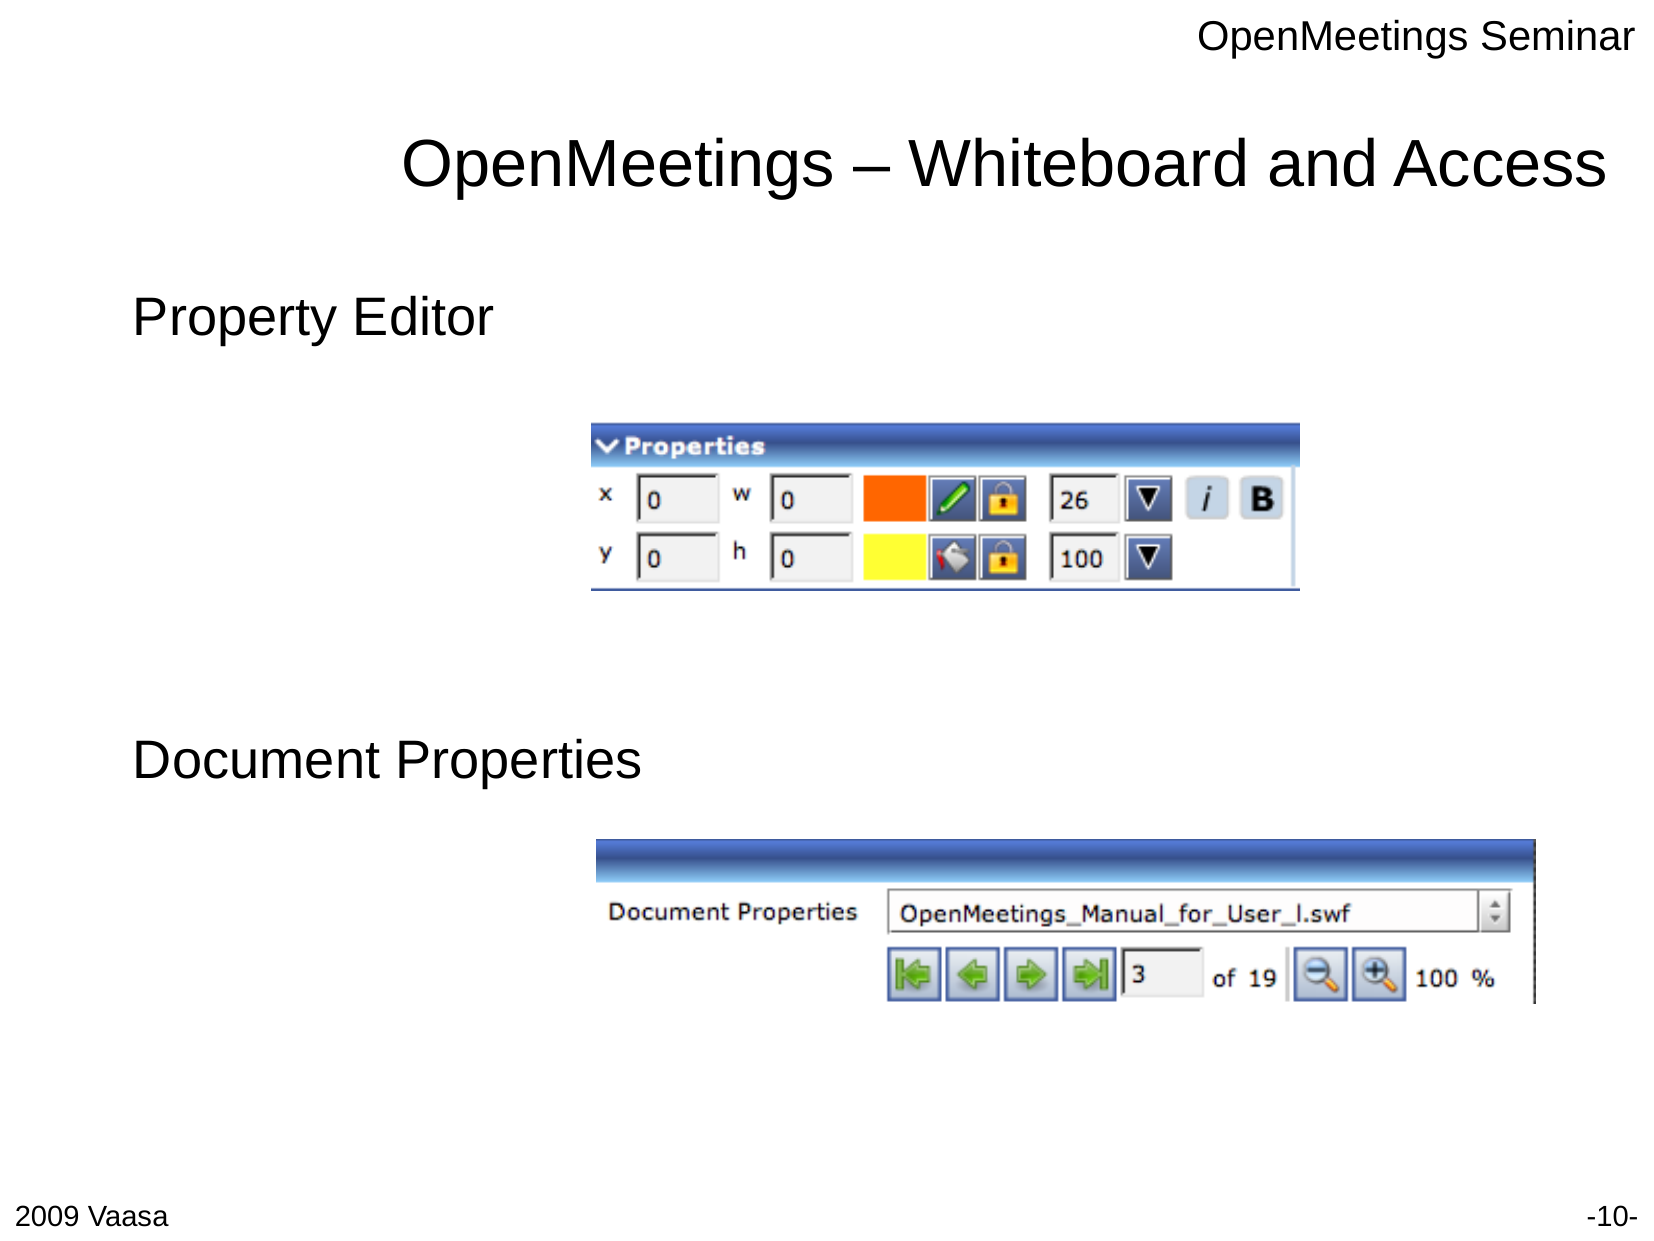

# OpenMeetings Seminar
OpenMeetings – Whiteboard and Access
Property Editor
Document Properties
-10-
2009 Vaasa